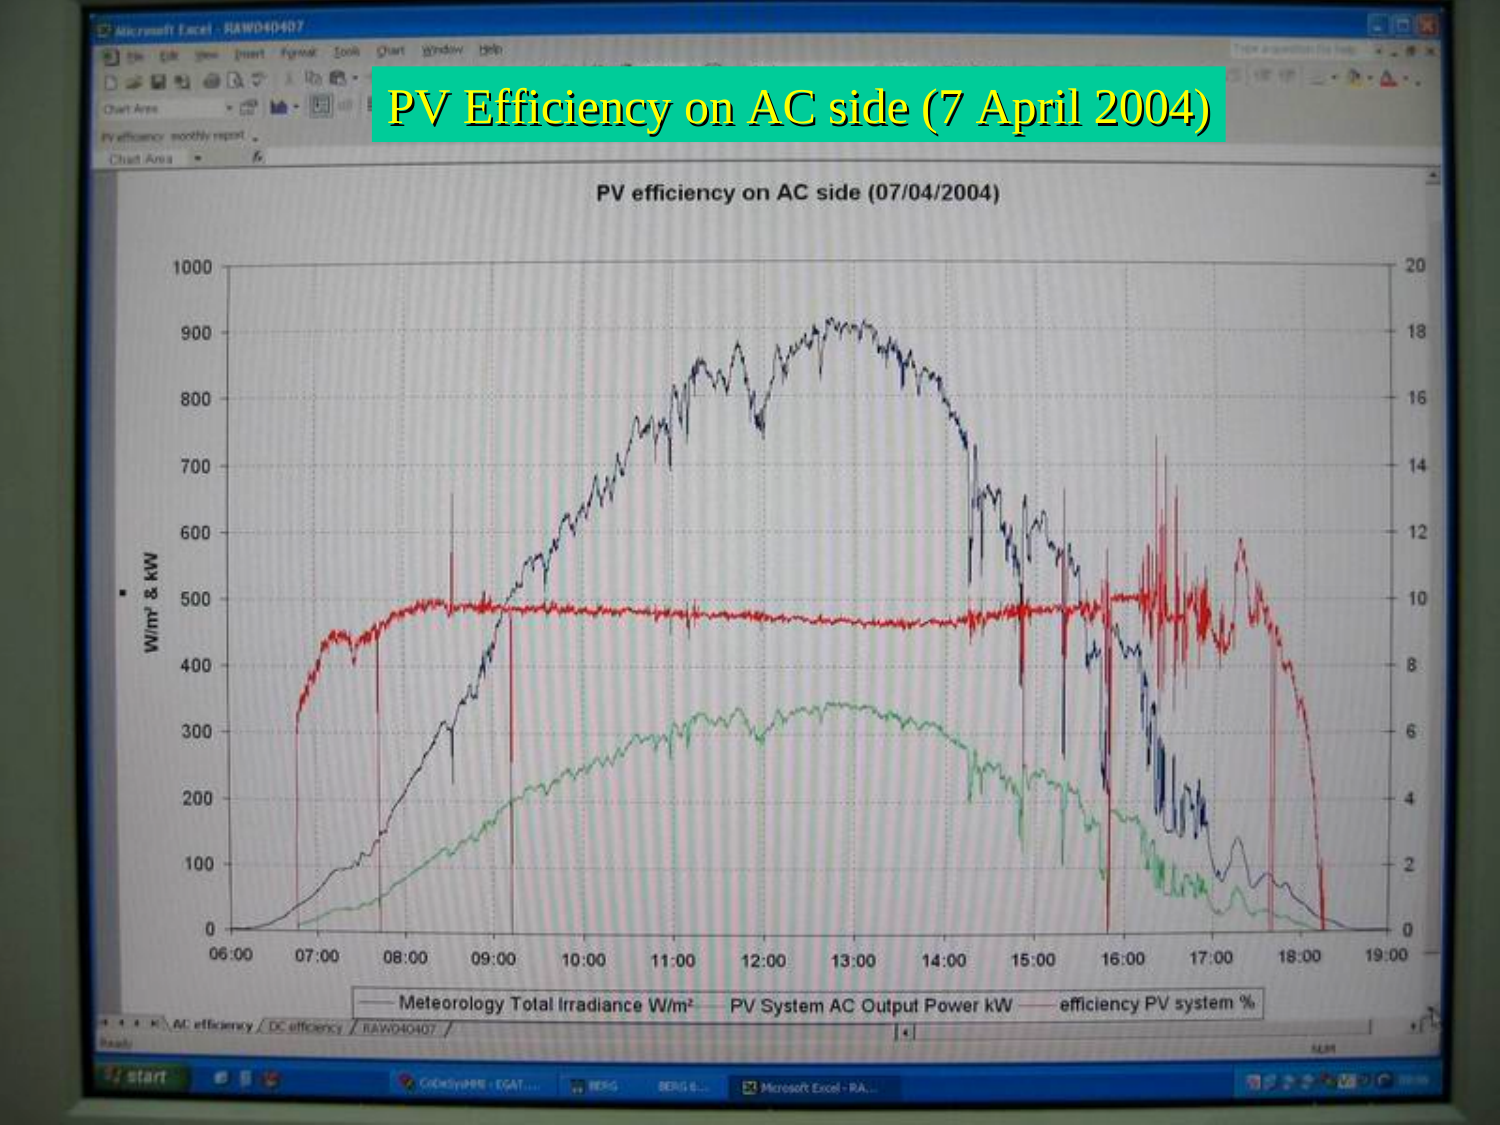

PV Efficiency on AC side (7 April 2004)